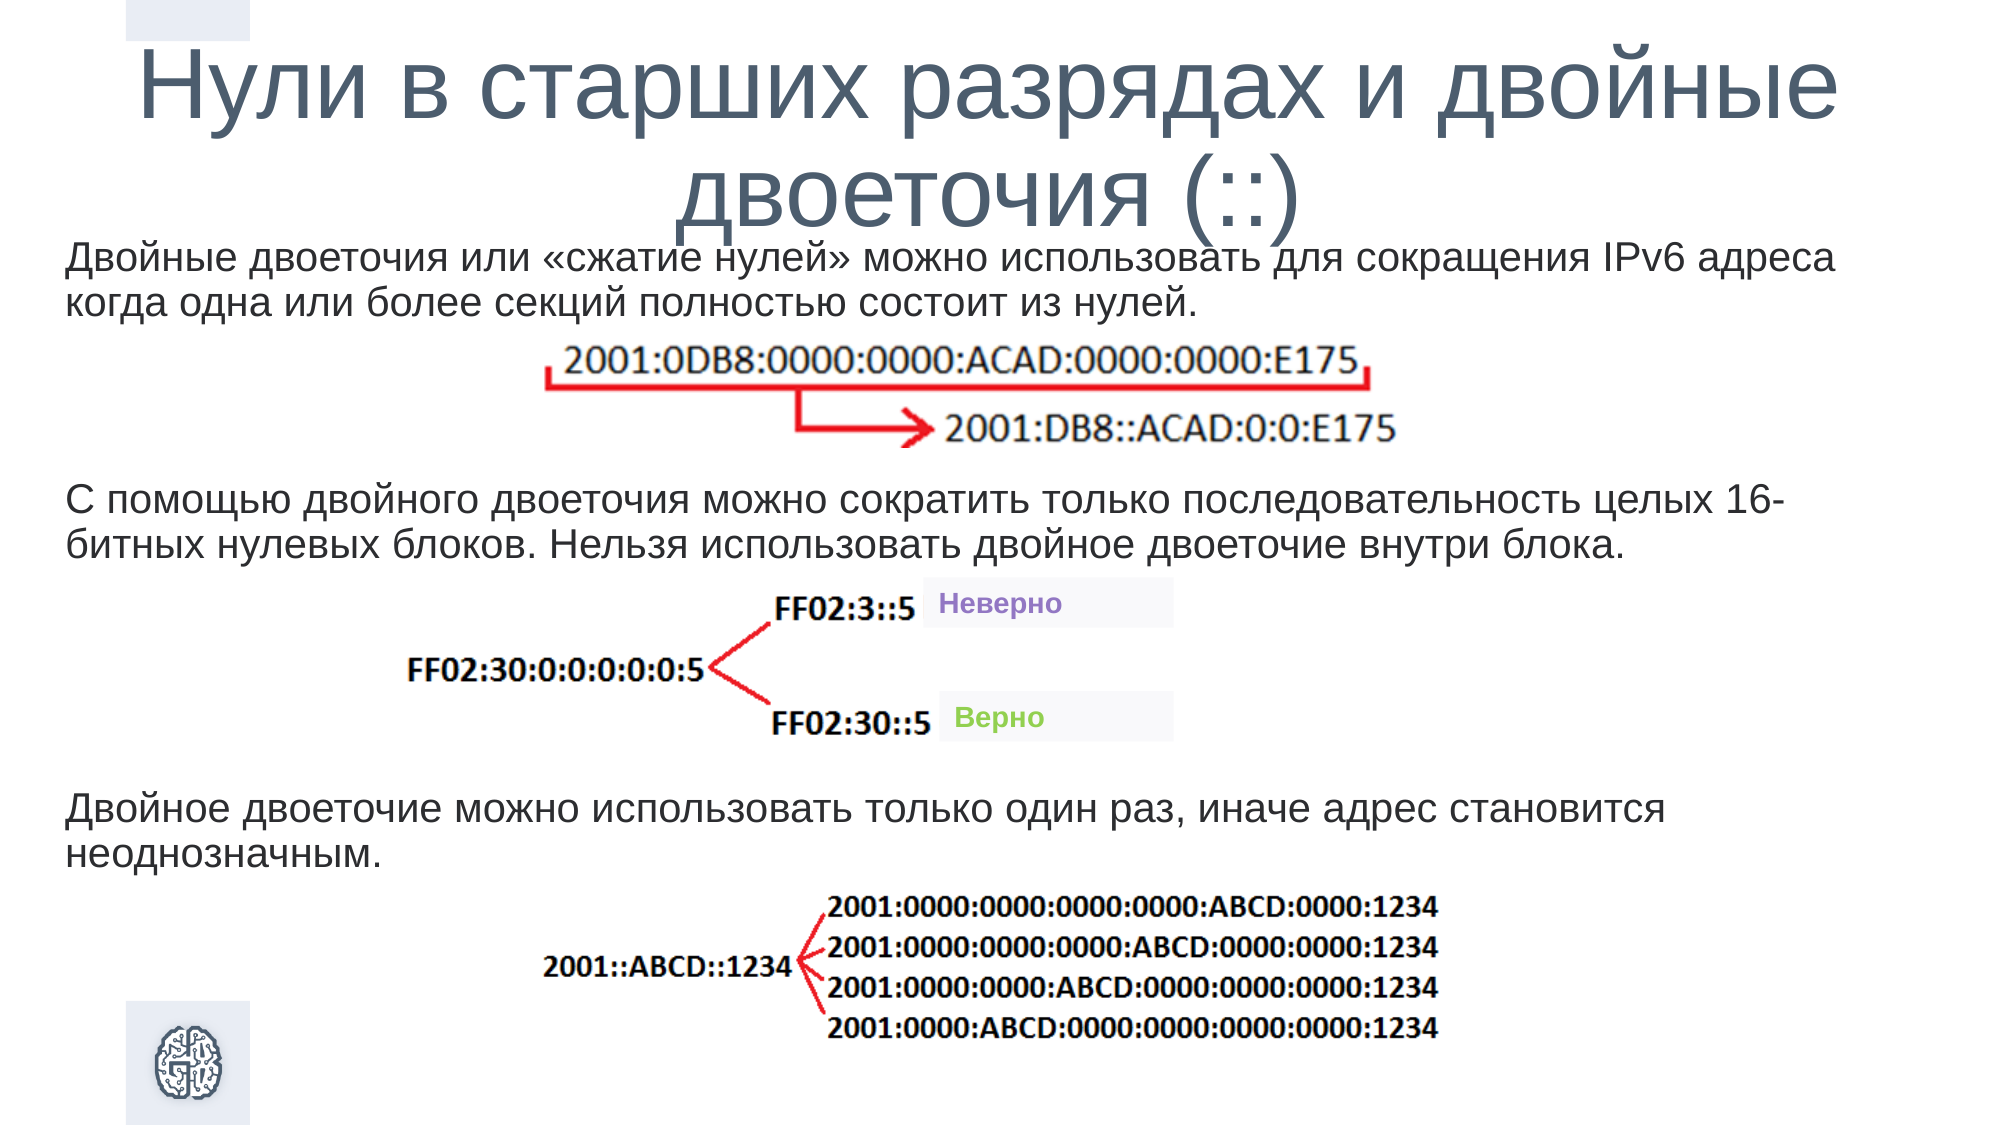

# Нули в старших разрядах и двойные двоеточия (::)
Двойные двоеточия или «сжатие нулей» можно использовать для сокращения IPv6 адреса когда одна или более секций полностью состоит из нулей.
С помощью двойного двоеточия можно сократить только последовательность целых 16-битных нулевых блоков. Нельзя использовать двойное двоеточие внутри блока.
Двойное двоеточие можно использовать только один раз, иначе адрес становится неоднозначным.
Неверно
Верно